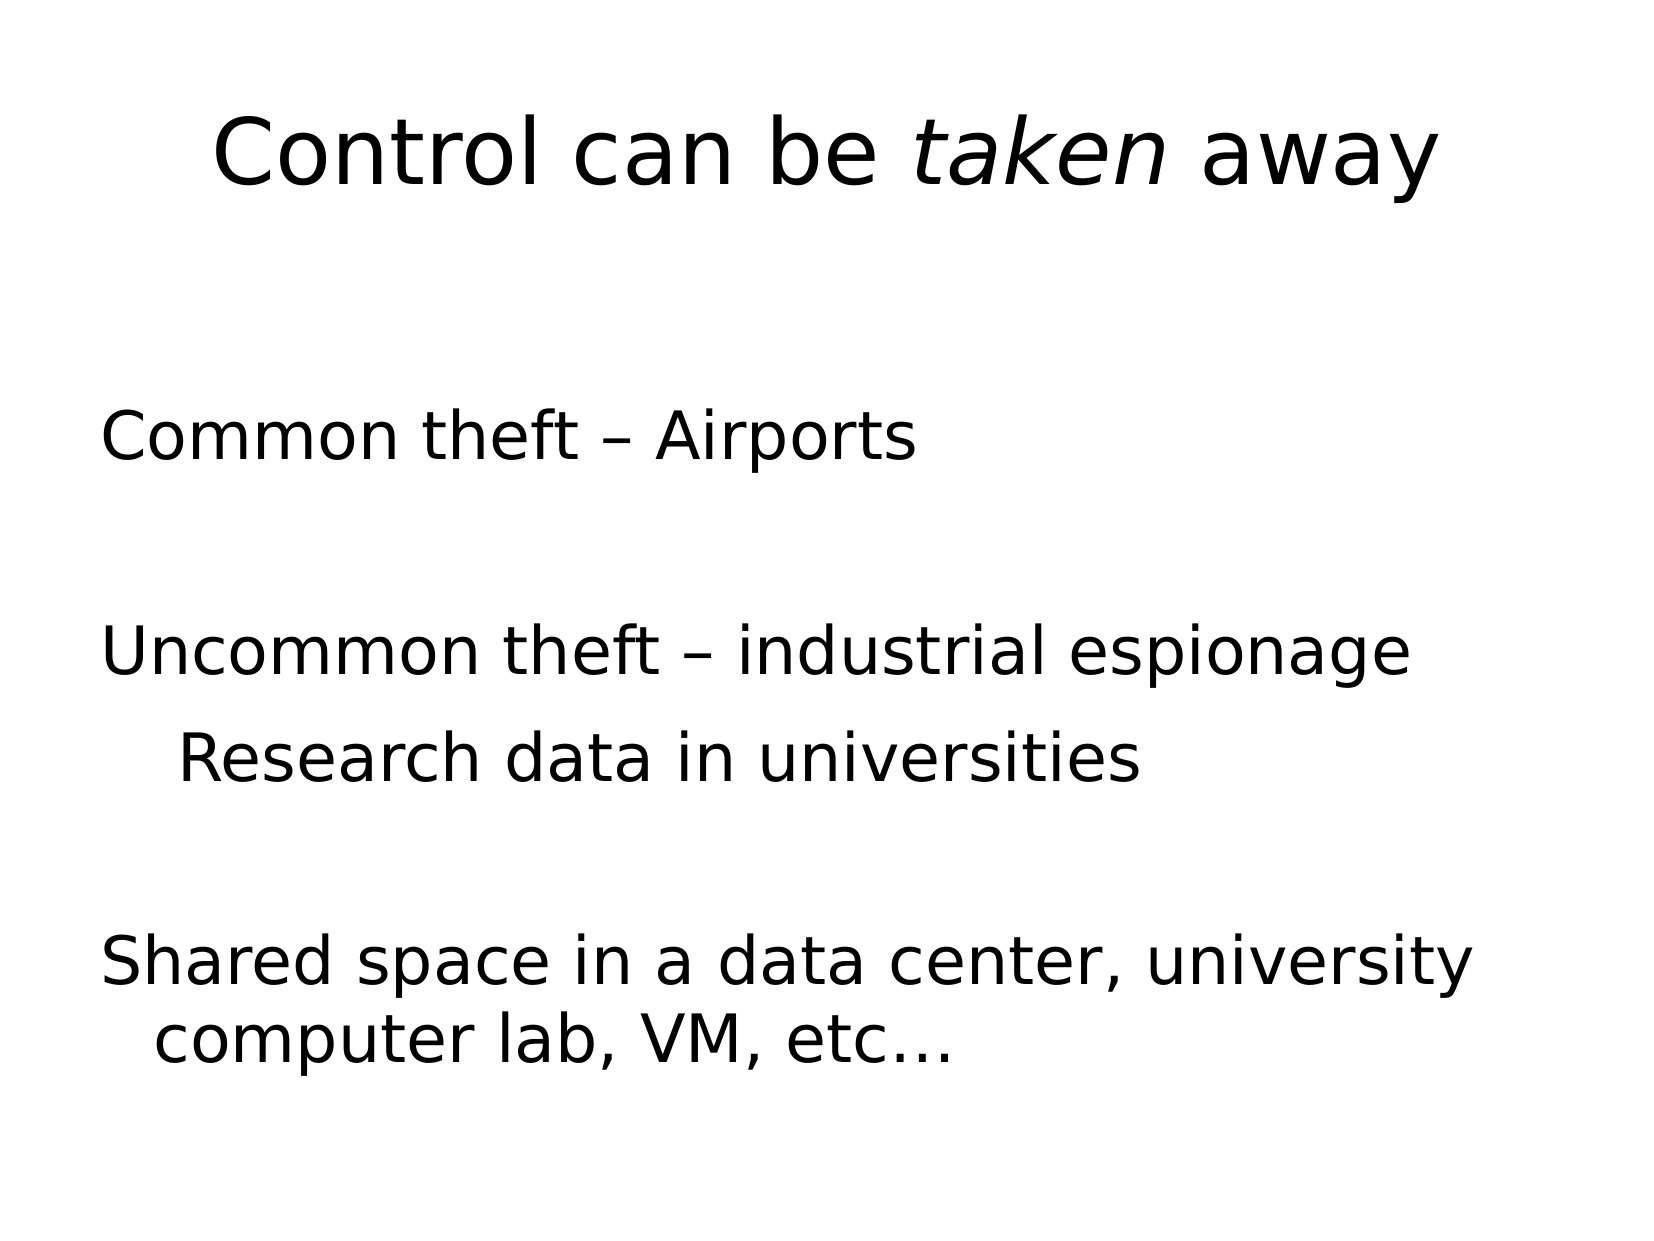

# Control can be taken away
Common theft – Airports
Uncommon theft – industrial espionage
Research data in universities
Shared space in a data center, university computer lab, VM, etc…